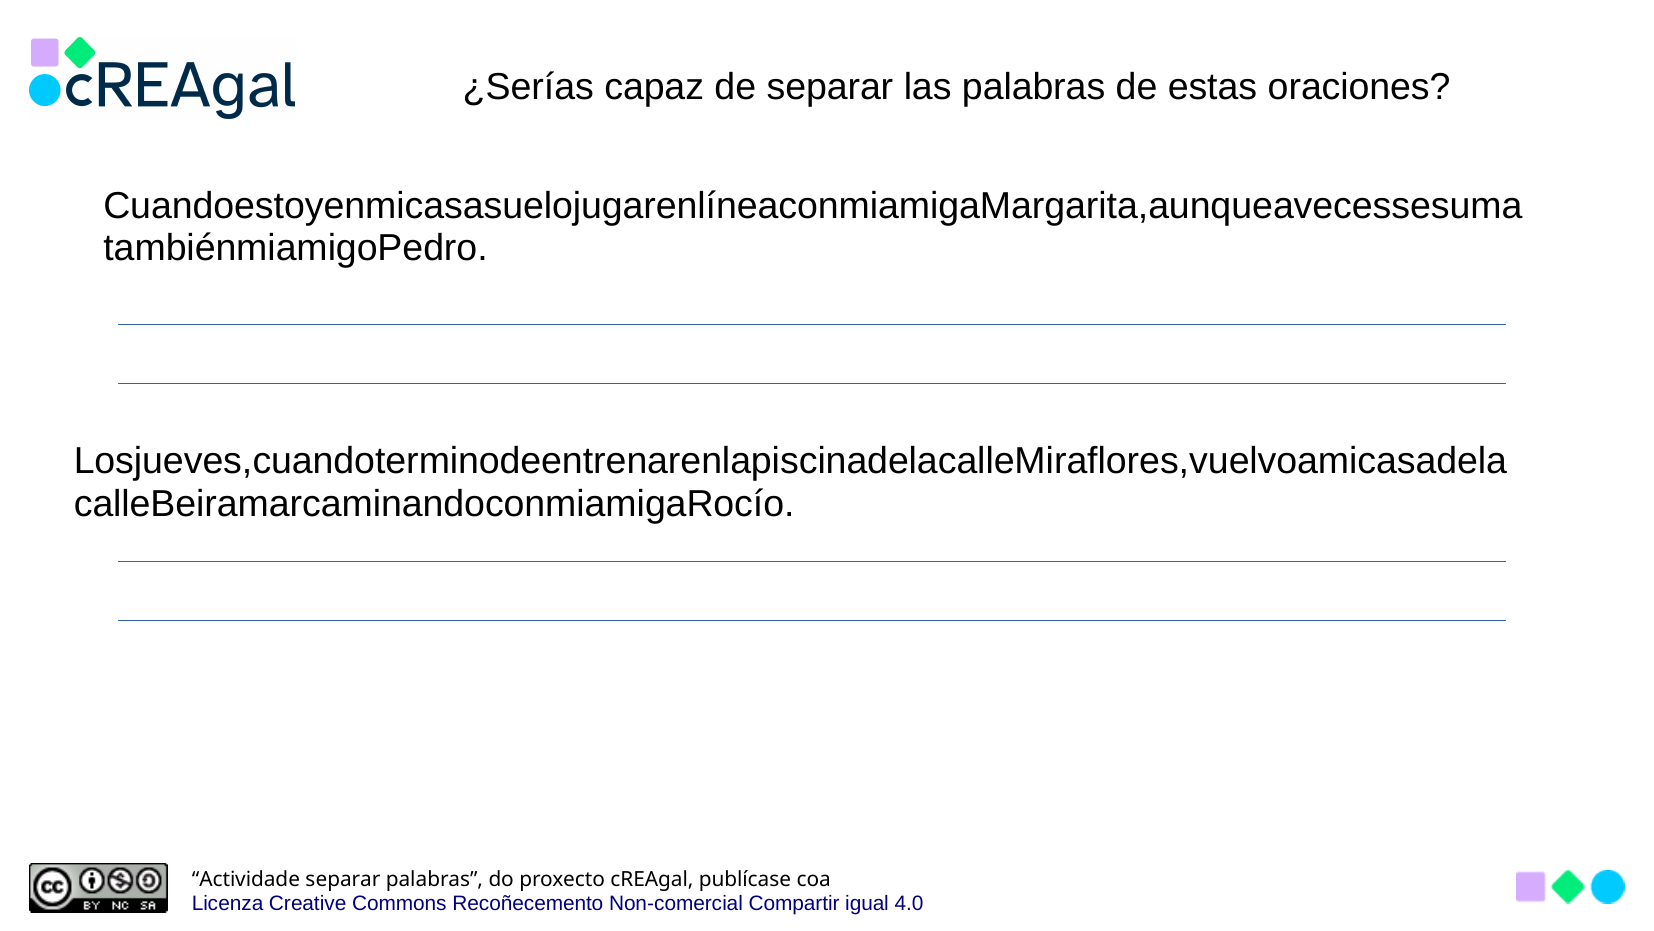

¿Serías capaz de separar las palabras de estas oraciones?
CuandoestoyenmicasasuelojugarenlíneaconmiamigaMargarita,aunqueavecessesuma tambiénmiamigoPedro.
Losjueves,cuandoterminodeentrenarenlapiscinadelacalleMiraflores,vuelvoamicasadela calleBeiramarcaminandoconmiamigaRocío.
“Actividade separar palabras”, do proxecto cREAgal, publícase coa Licenza Creative Commons Recoñecemento Non-comercial Compartir igual 4.0